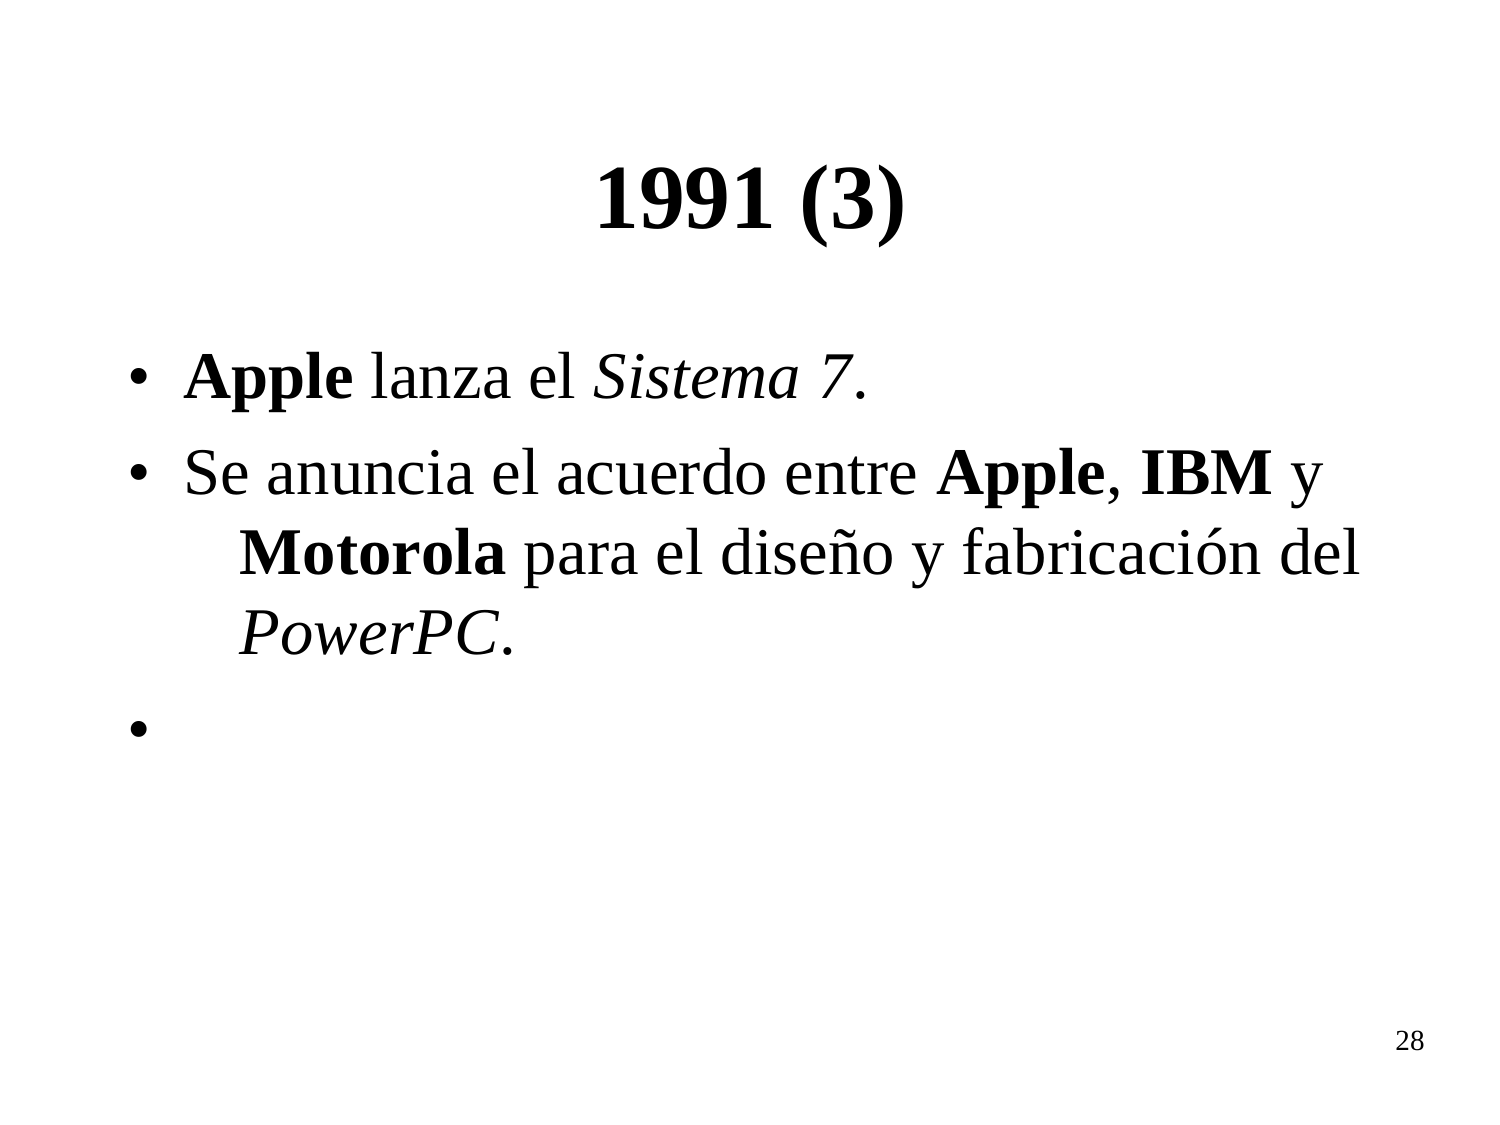

# 1991 (3)
Apple lanza el Sistema 7.
Se anuncia el acuerdo entre Apple, IBM y Motorola para el diseño y fabricación del PowerPC.
28